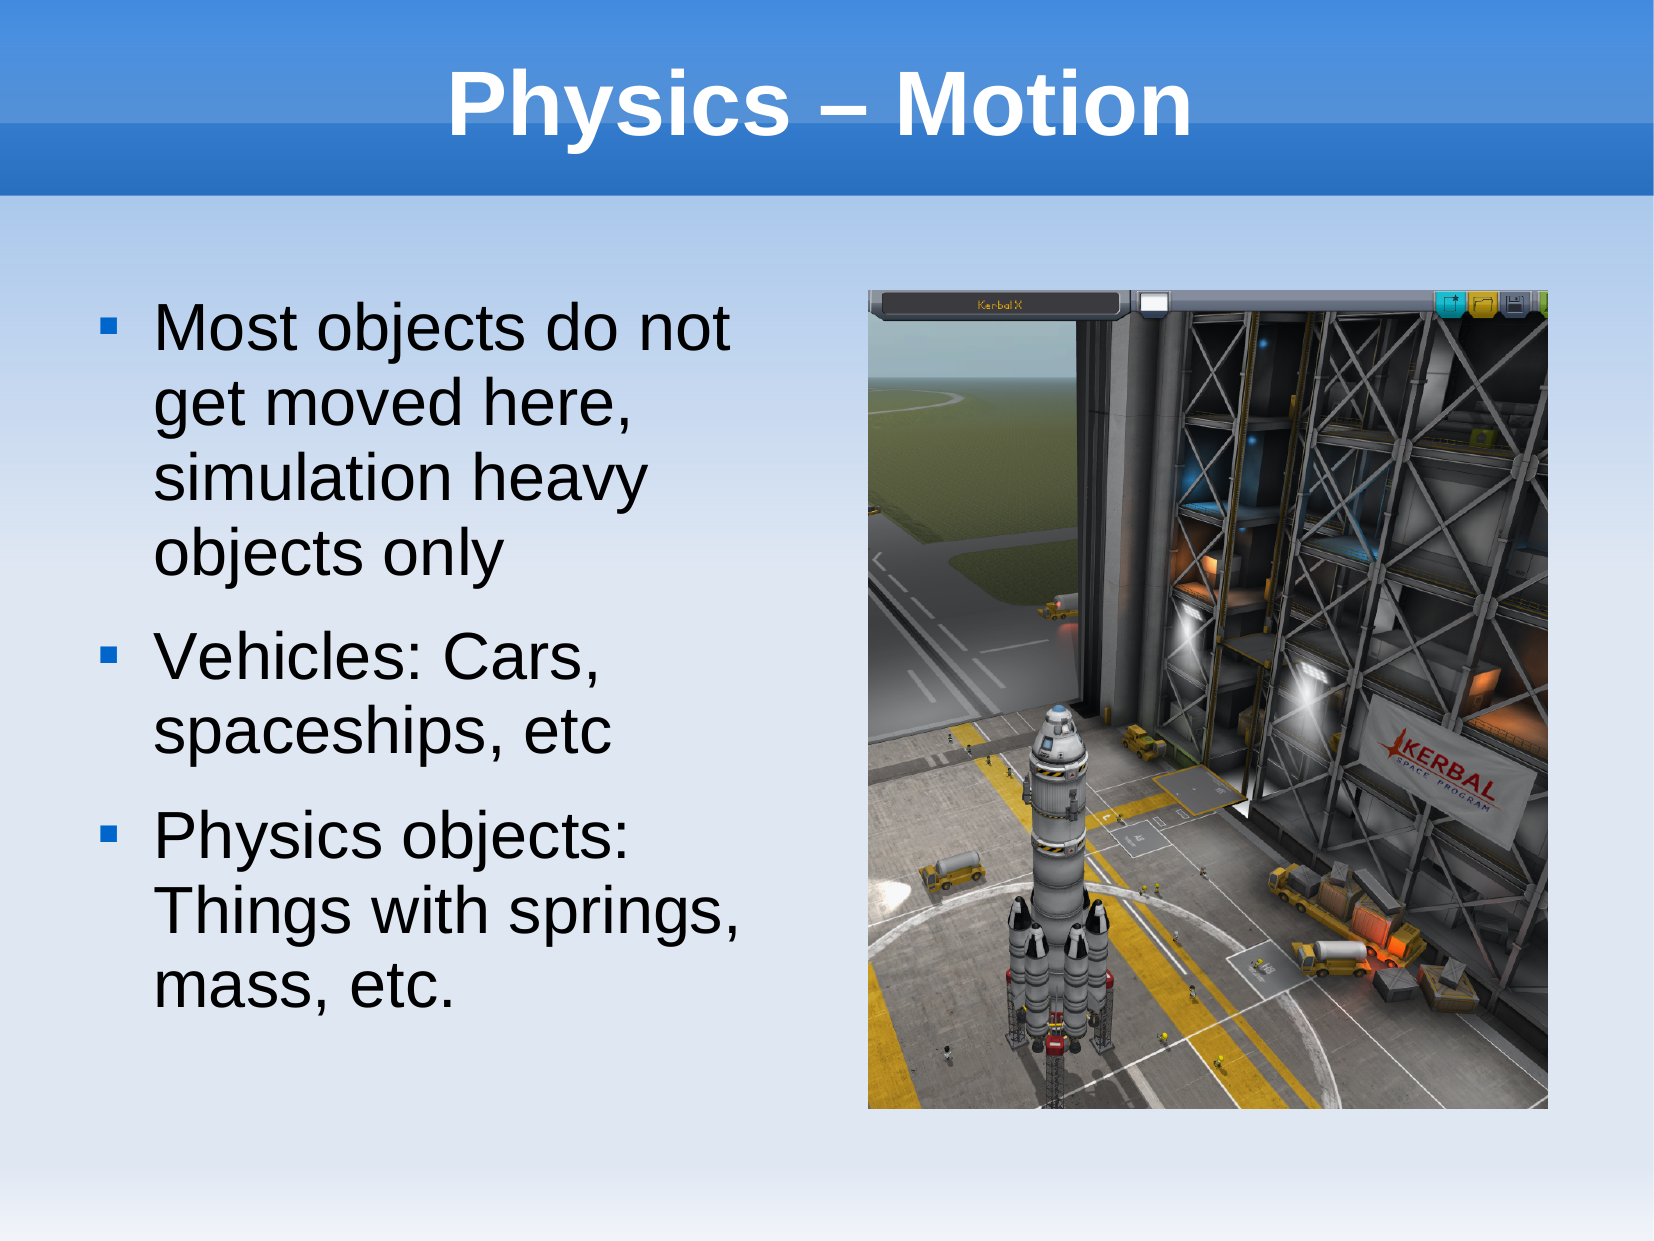

# Physics – Motion
Most objects do not get moved here, simulation heavy objects only
Vehicles: Cars, spaceships, etc
Physics objects: Things with springs, mass, etc.